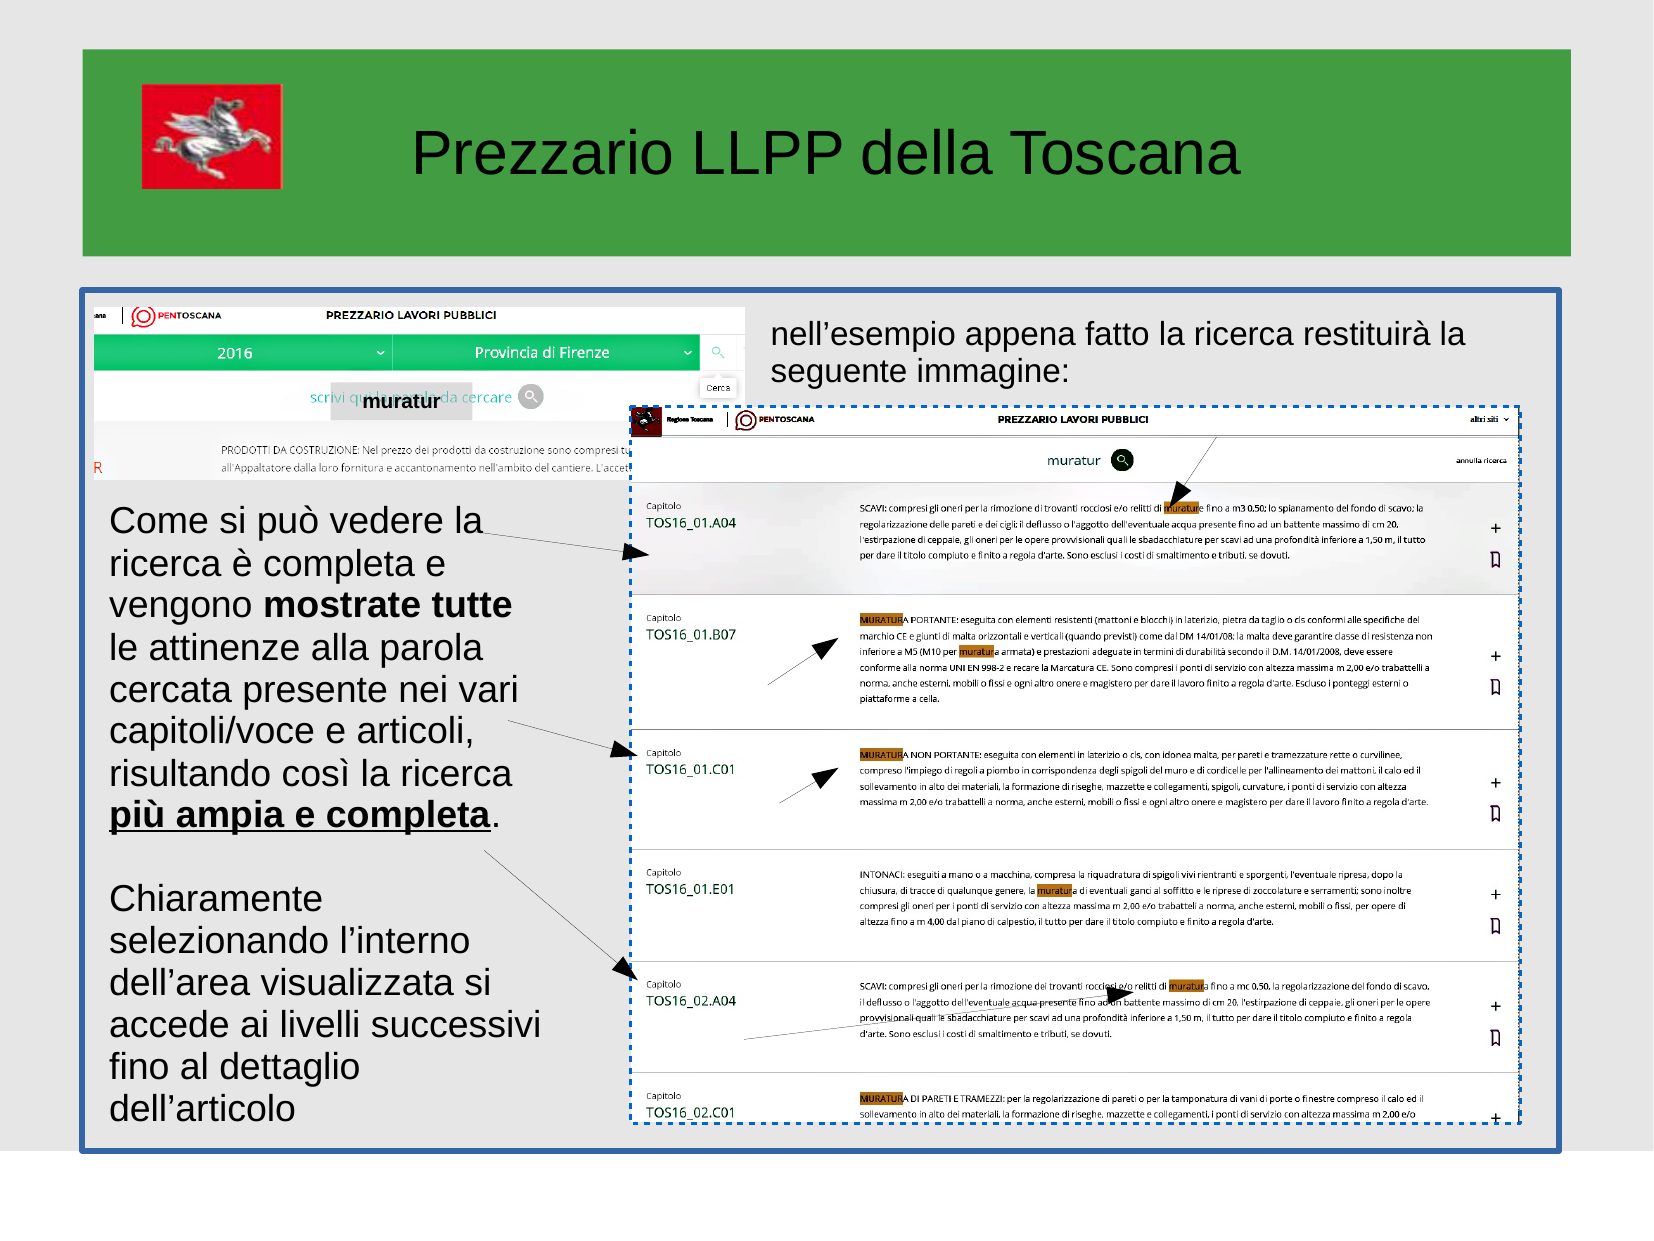

# Prezzario LLPP della Toscana
nell’esempio appena fatto la ricerca restituirà la seguente immagine:
muratur
Come si può vedere la ricerca è completa e vengono mostrate tutte le attinenze alla parola cercata presente nei vari capitoli/voce e articoli, risultando così la ricerca più ampia e completa.
Chiaramente selezionando l’interno dell’area visualizzata si accede ai livelli successivi fino al dettaglio dell’articolo